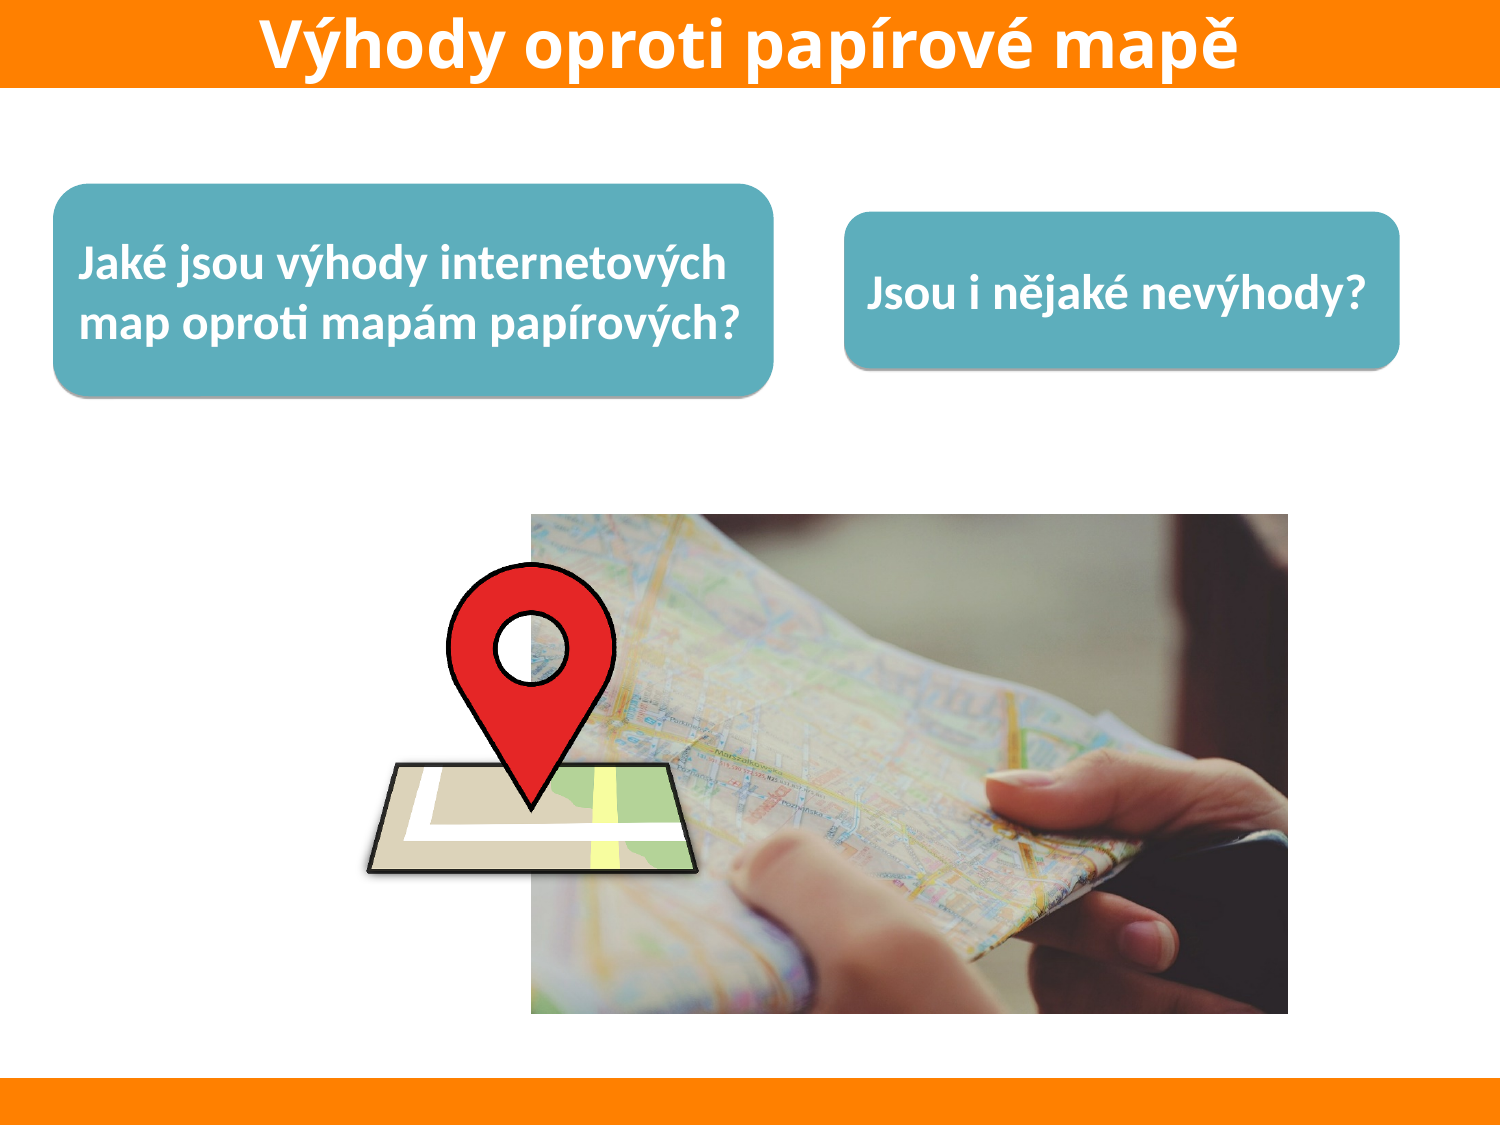

Výhody oproti papírové mapě
Jaké jsou výhody internetových map oproti mapám papírových?
Jsou i nějaké nevýhody?